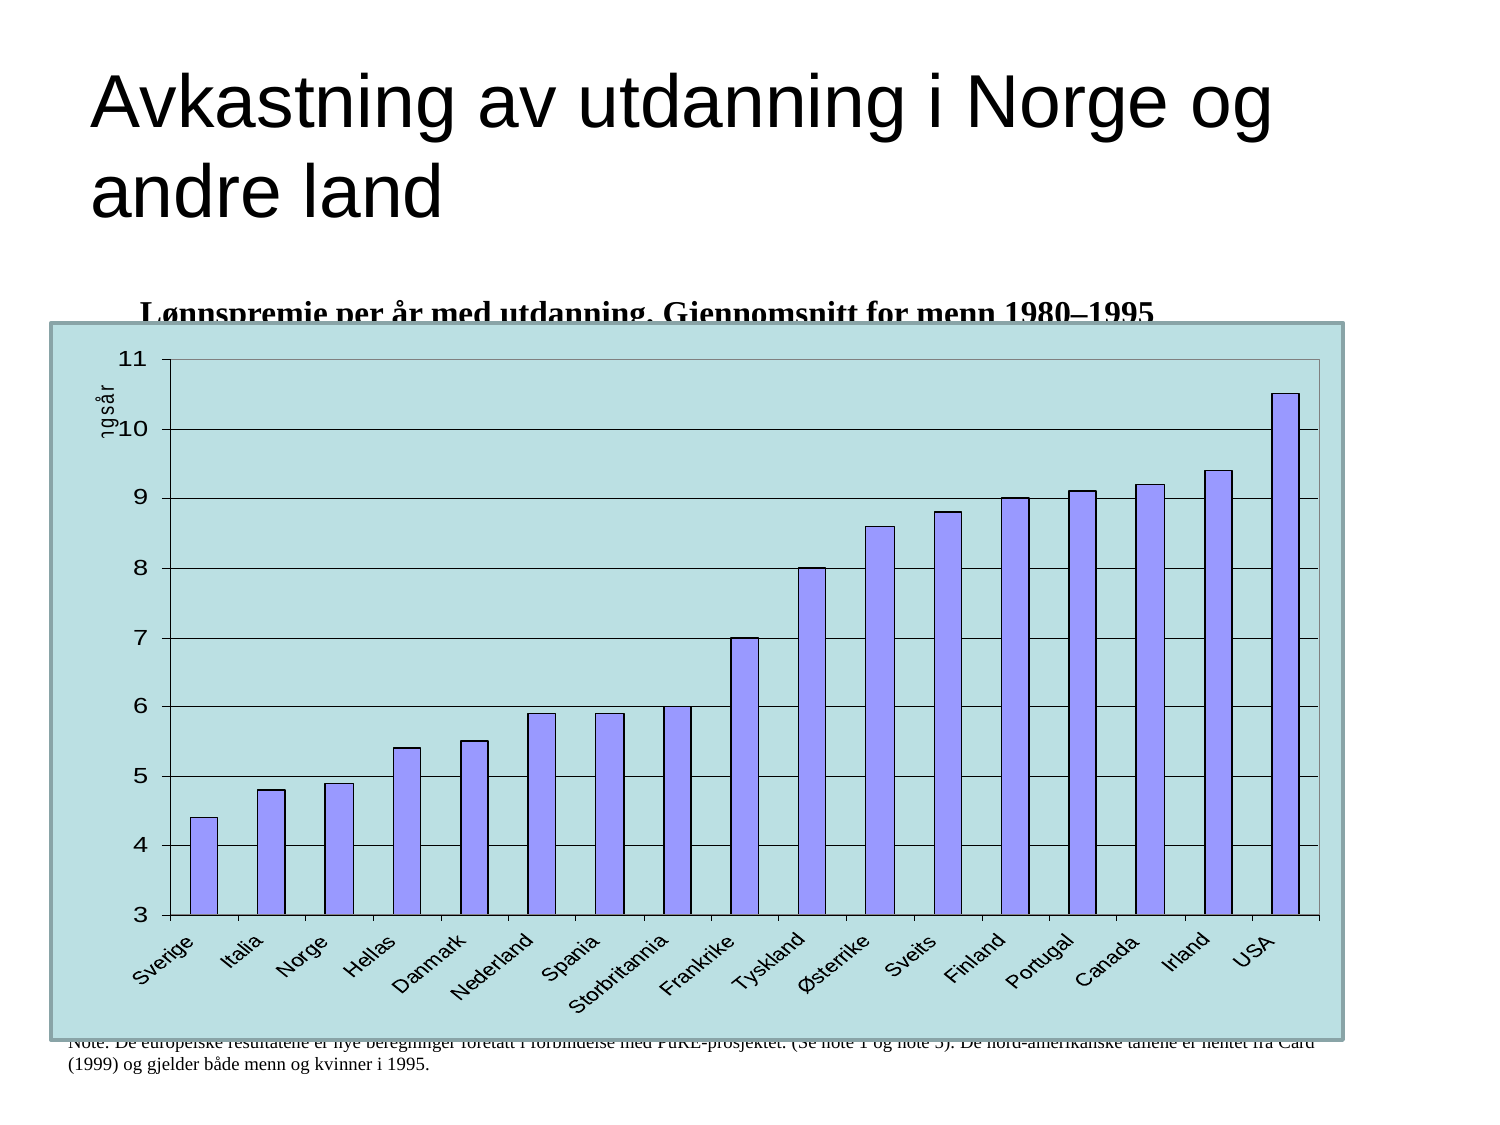

# Avkastning av utdanning i Norge og andre land
Lønnspremie per år med utdanning. Gjennomsnitt for menn 1980–1995
Note: De europeiske resultatene er nye beregninger foretatt i forbindelse med PuRE-prosjektet. (Se note 1 og note 5). De nord-amerikanske tallene er hentet fra Card (1999) og gjelder både menn og kvinner i 1995.